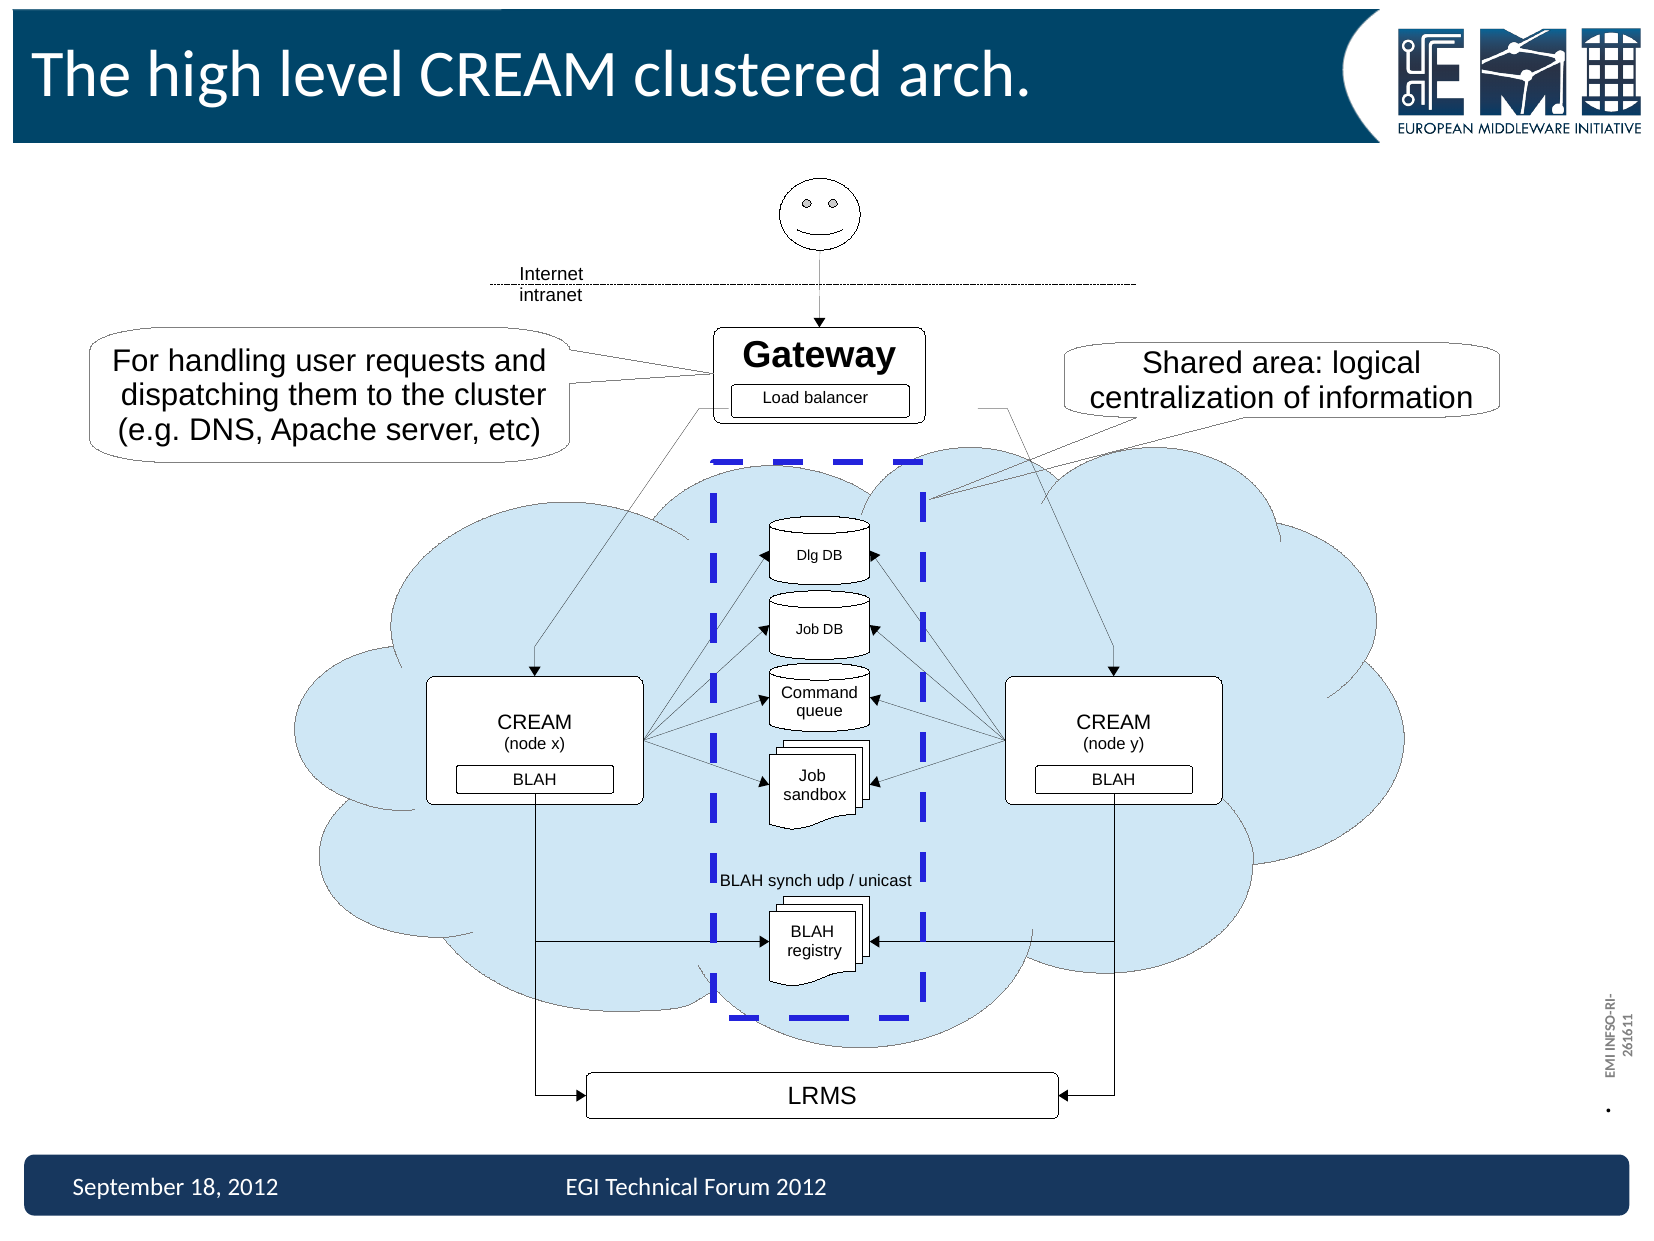

# The high level CREAM clustered arch.
Internet
intranet
For handling user requests and
 dispatching them to the cluster
(e.g. DNS, Apache server, etc)
Gateway
Shared area: logical
 centralization of information
 Load balancer
Dlg DB
Job DB
Command
queue
CREAM
(node x)
CREAM
(node y)
Job
 sandbox
BLAH
BLAH
BLAH synch udp / unicast
BLAH
 registry
LRMS